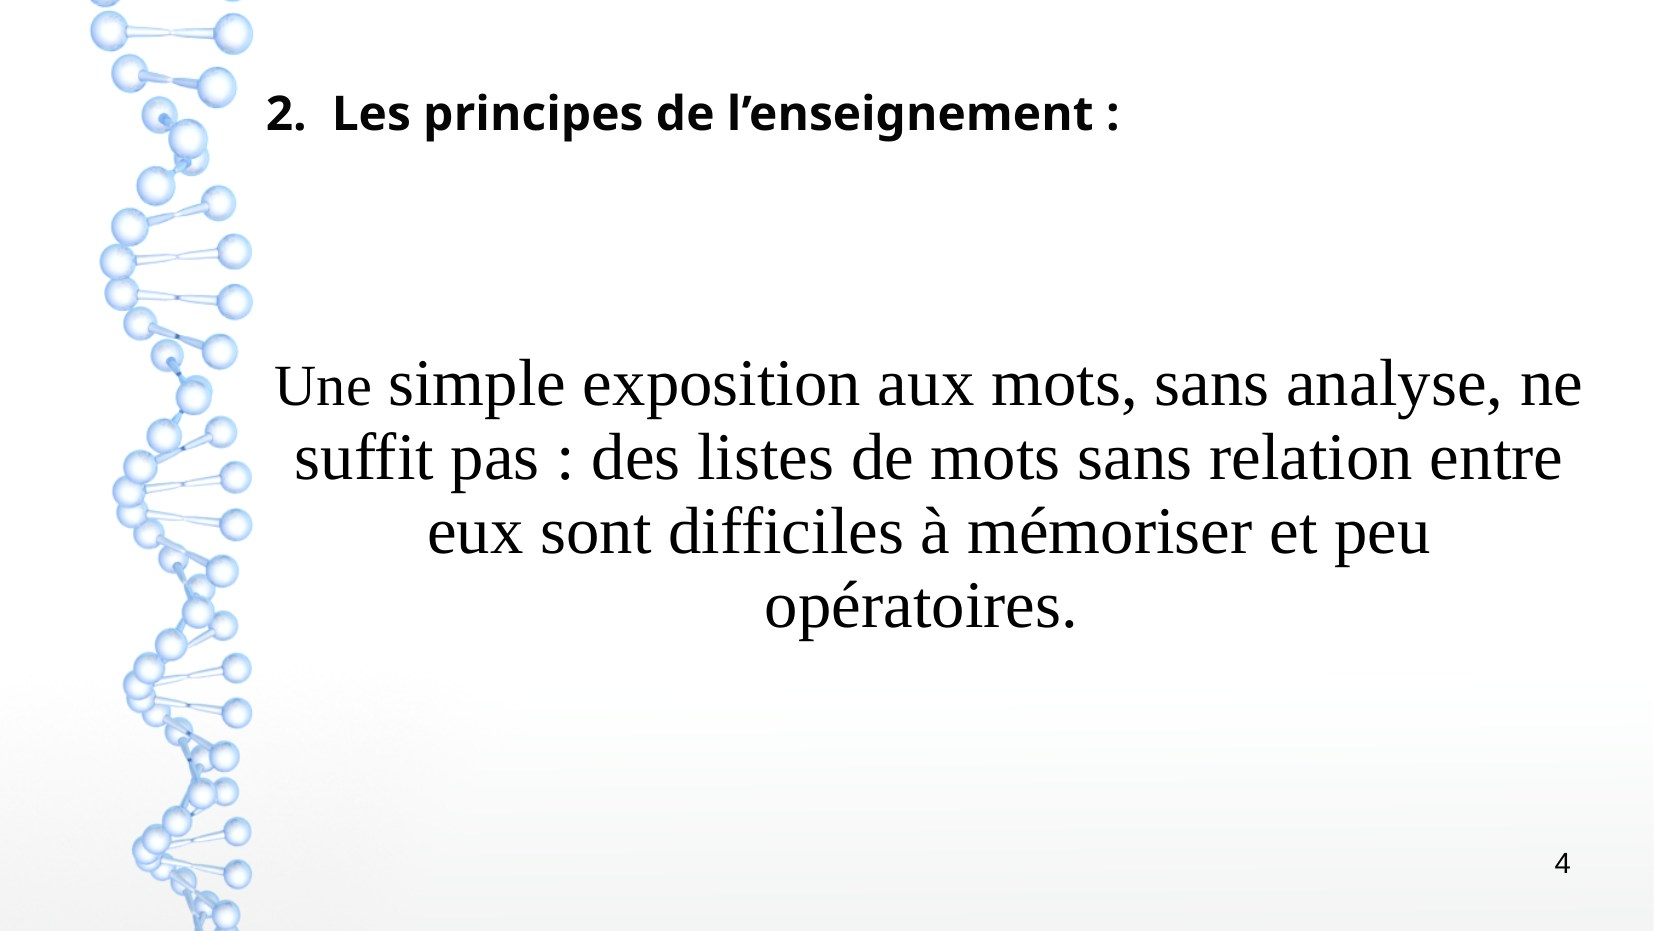

# 2. Les principes de l’enseignement :
Une simple exposition aux mots, sans analyse, ne suffit pas : des listes de mots sans relation entre eux sont difficiles à mémoriser et peu opératoires.
4